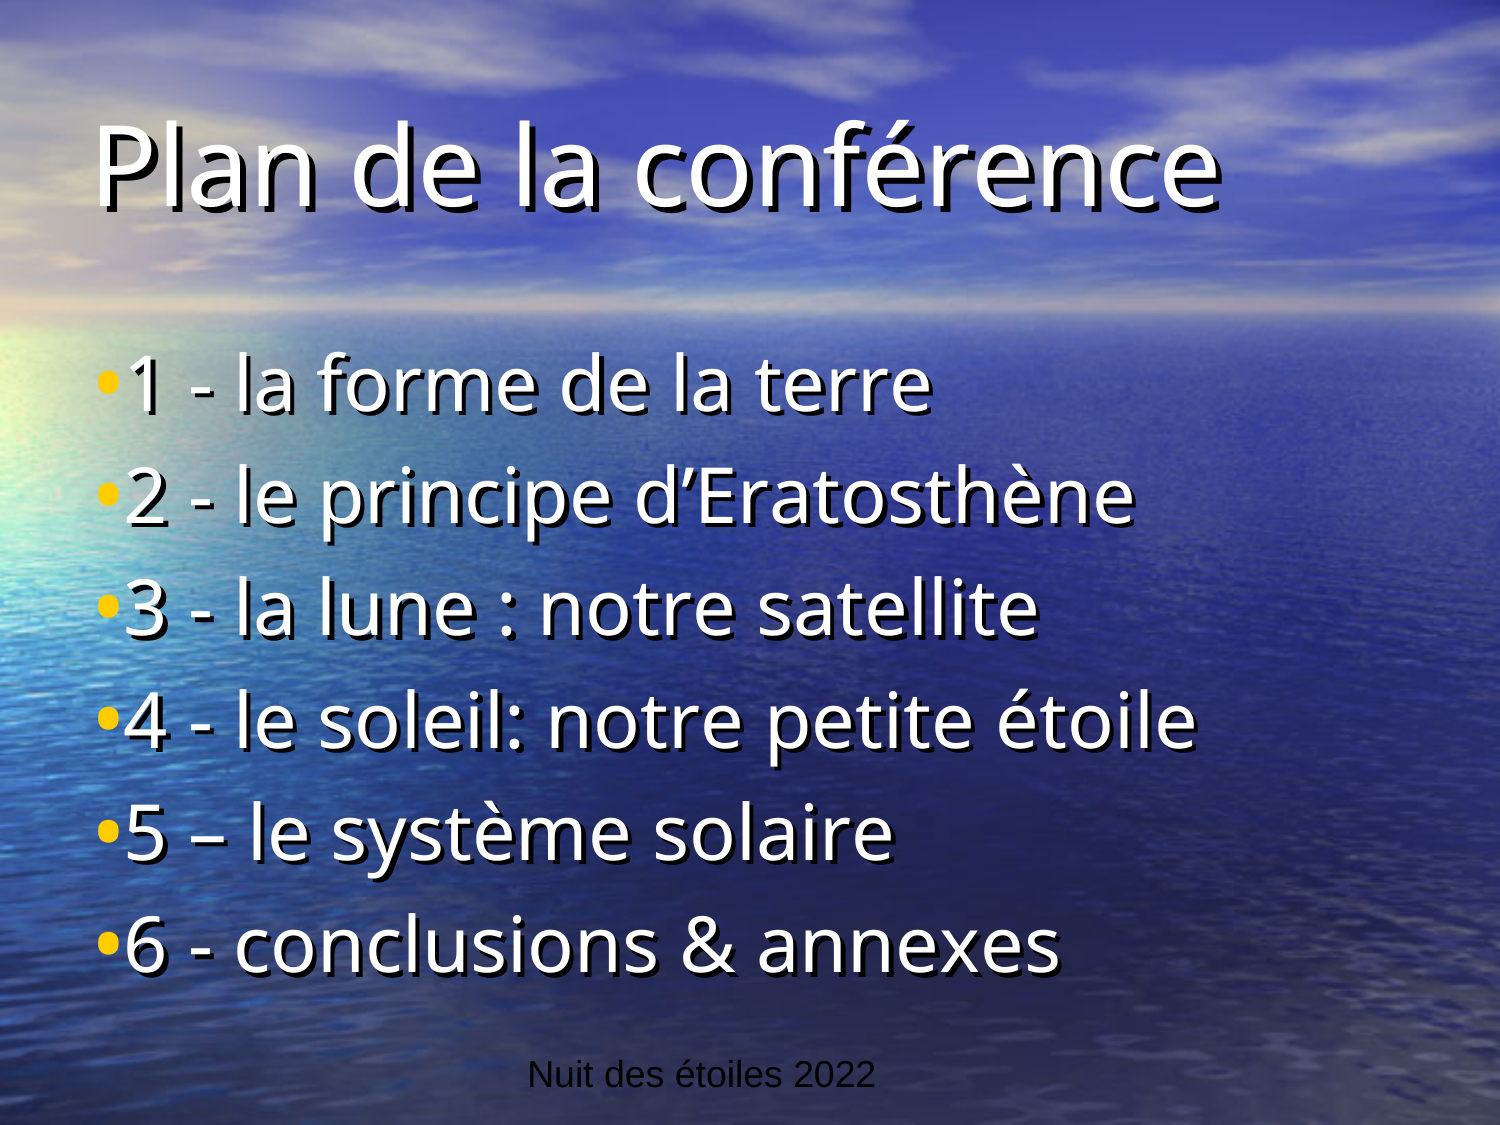

# Plan de la conférence
1 - la forme de la terre
2 - le principe d’Eratosthène
3 - la lune : notre satellite
4 - le soleil: notre petite étoile
5 – le système solaire
6 - conclusions & annexes
Nuit des étoiles 2022